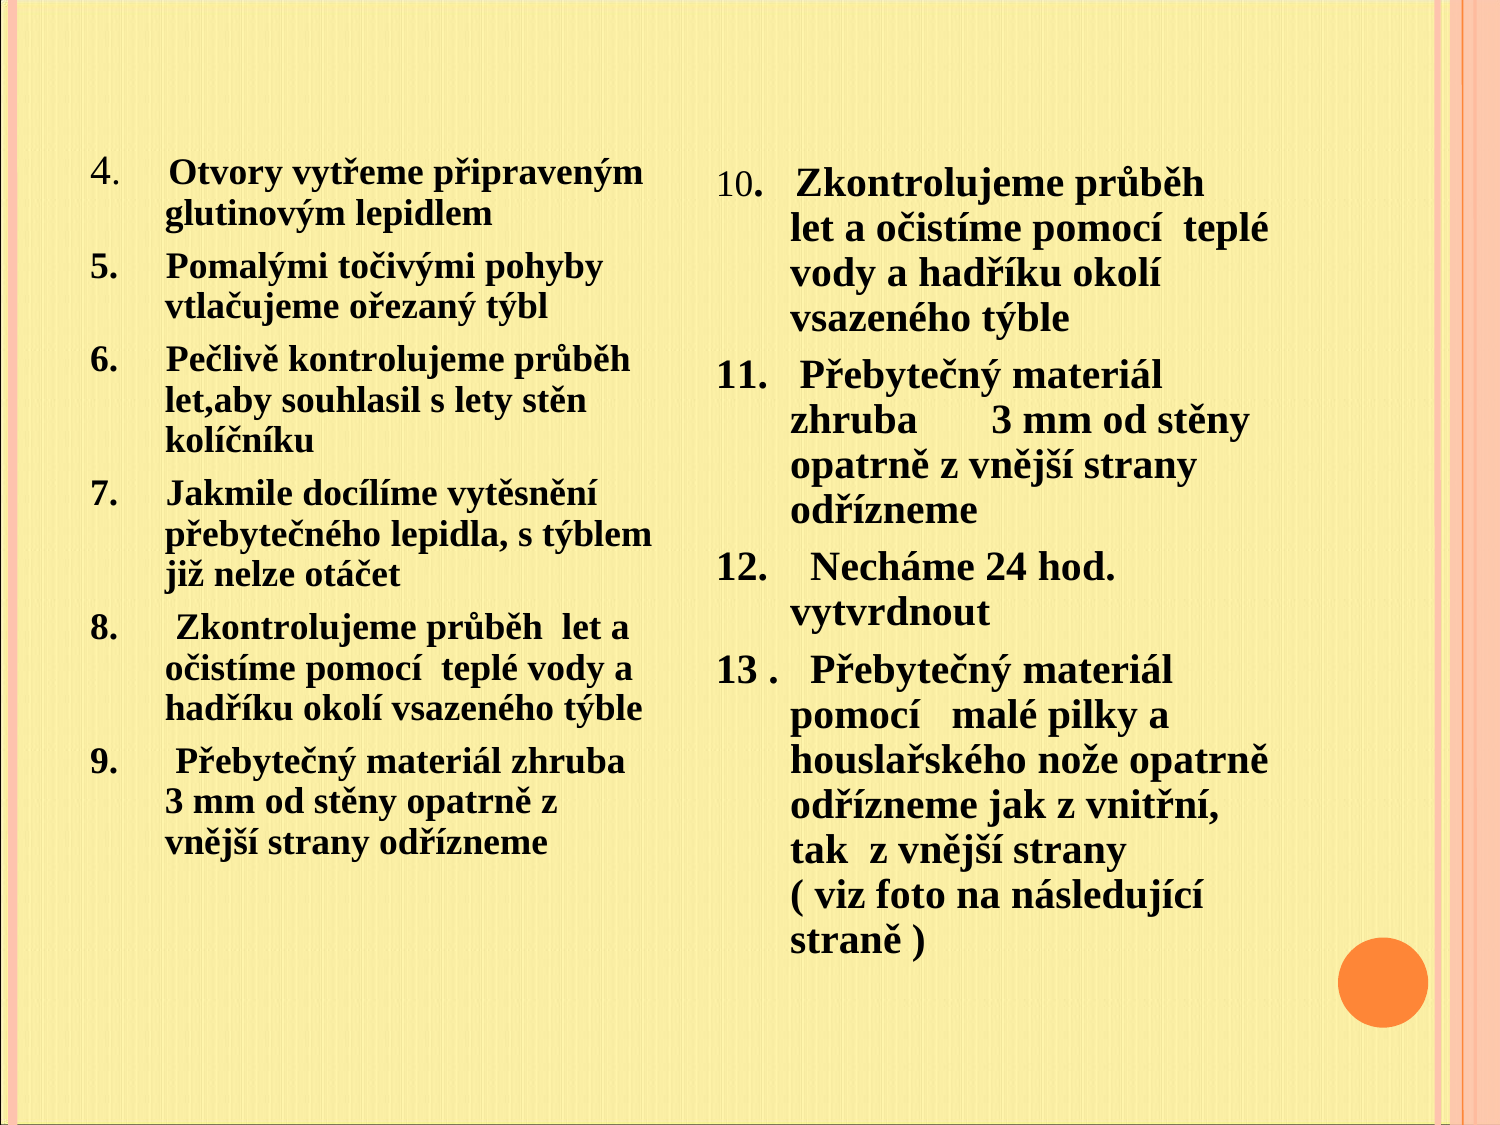

4. Otvory vytřeme připraveným glutinovým lepidlem
5. Pomalými točivými pohyby vtlačujeme ořezaný týbl
6. Pečlivě kontrolujeme průběh let,aby souhlasil s lety stěn kolíčníku
7. Jakmile docílíme vytěsnění přebytečného lepidla, s týblem již nelze otáčet
8. Zkontrolujeme průběh let a očistíme pomocí teplé vody a hadříku okolí vsazeného týble
9. Přebytečný materiál zhruba 3 mm od stěny opatrně z vnější strany odřízneme
10. Zkontrolujeme průběh let a očistíme pomocí teplé vody a hadříku okolí vsazeného týble
11. Přebytečný materiál zhruba 3 mm od stěny opatrně z vnější strany odřízneme
12. Necháme 24 hod. vytvrdnout
13 . Přebytečný materiál pomocí malé pilky a houslařského nože opatrně odřízneme jak z vnitřní, tak z vnější strany ( viz foto na následující straně )